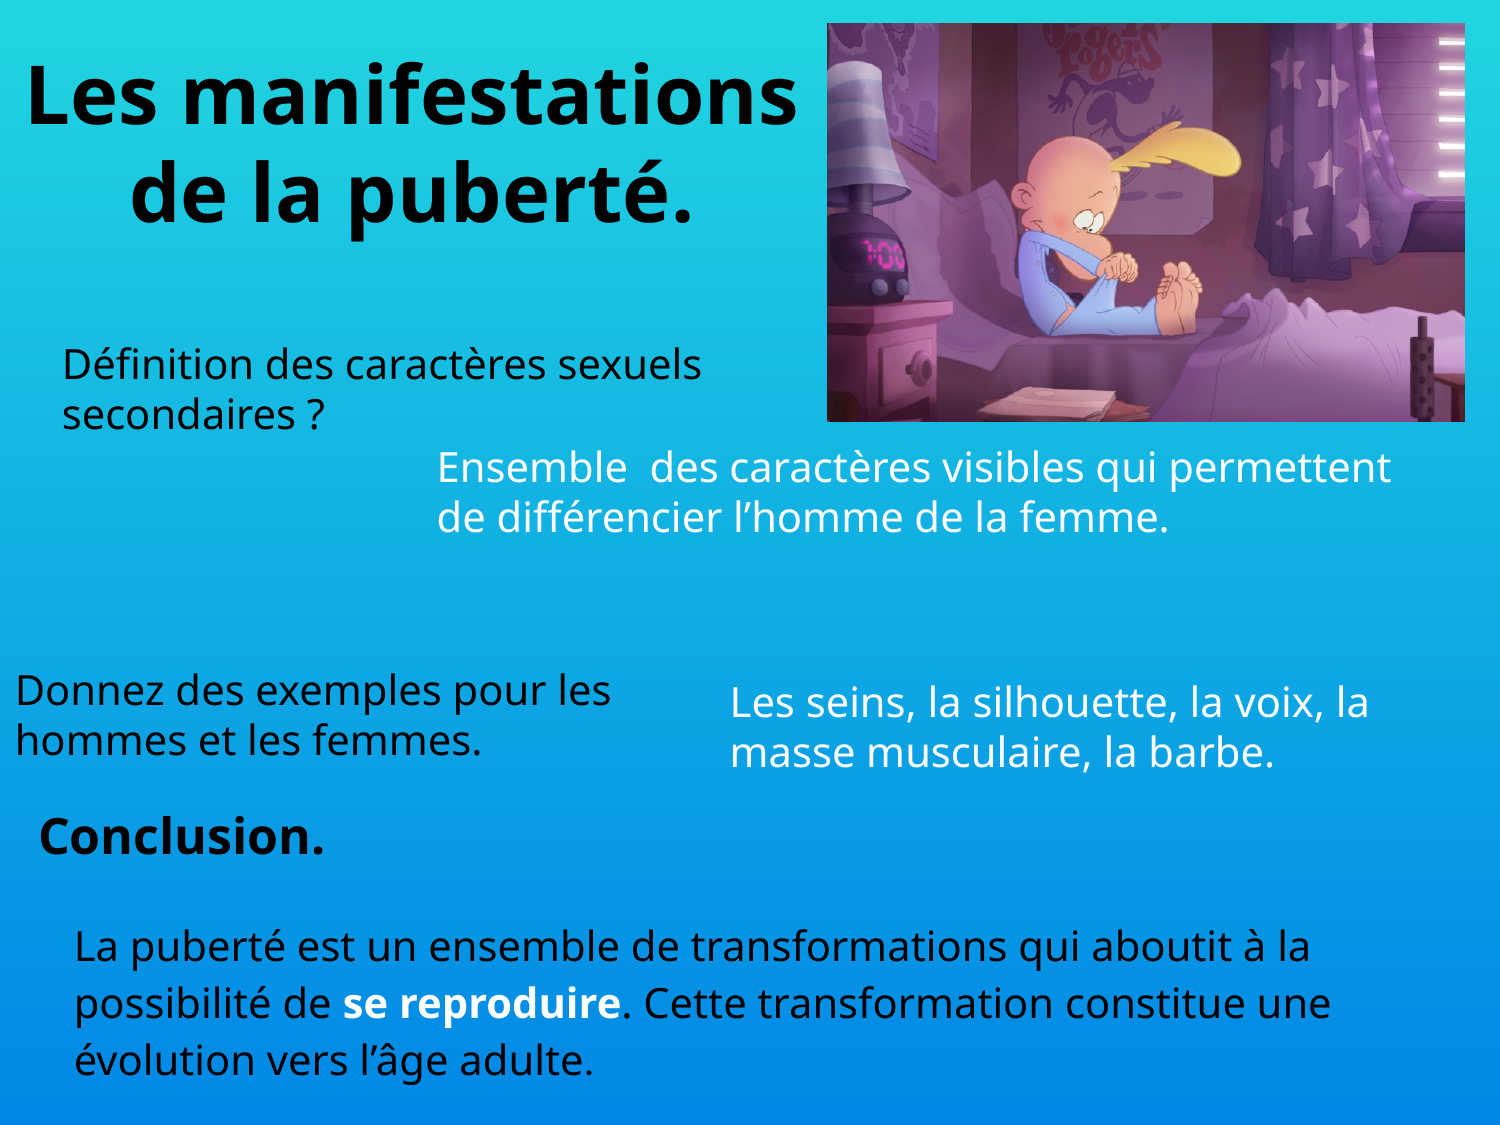

# Les manifestations de la puberté.
Définition des caractères sexuels secondaires ?
Ensemble des caractères visibles qui permettent de différencier l’homme de la femme.
Donnez des exemples pour les hommes et les femmes.
Les seins, la silhouette, la voix, la masse musculaire, la barbe.
Conclusion.
La puberté est un ensemble de transformations qui aboutit à la possibilité de se reproduire. Cette transformation constitue une évolution vers l’âge adulte.